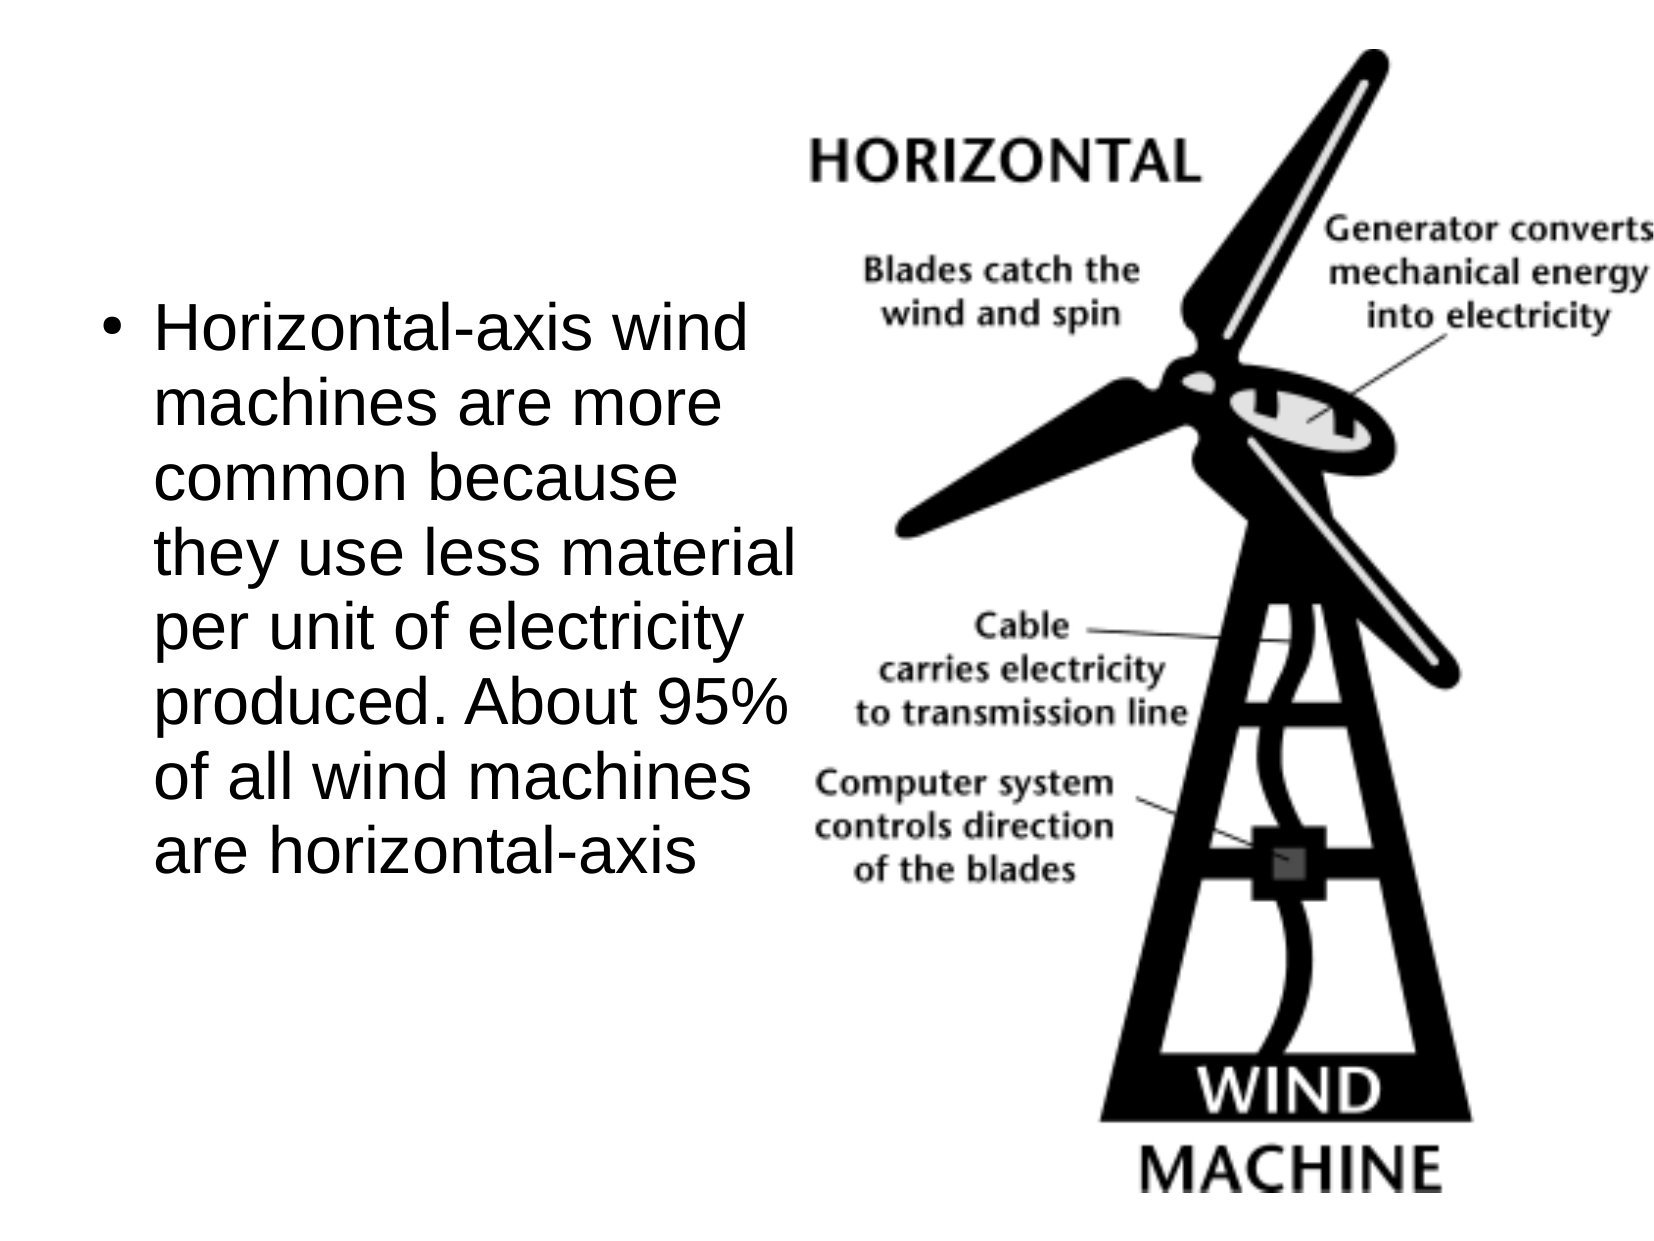

#
Horizontal-axis wind machines are more common because they use less material per unit of electricity produced. About 95% of all wind machines are horizontal-axis